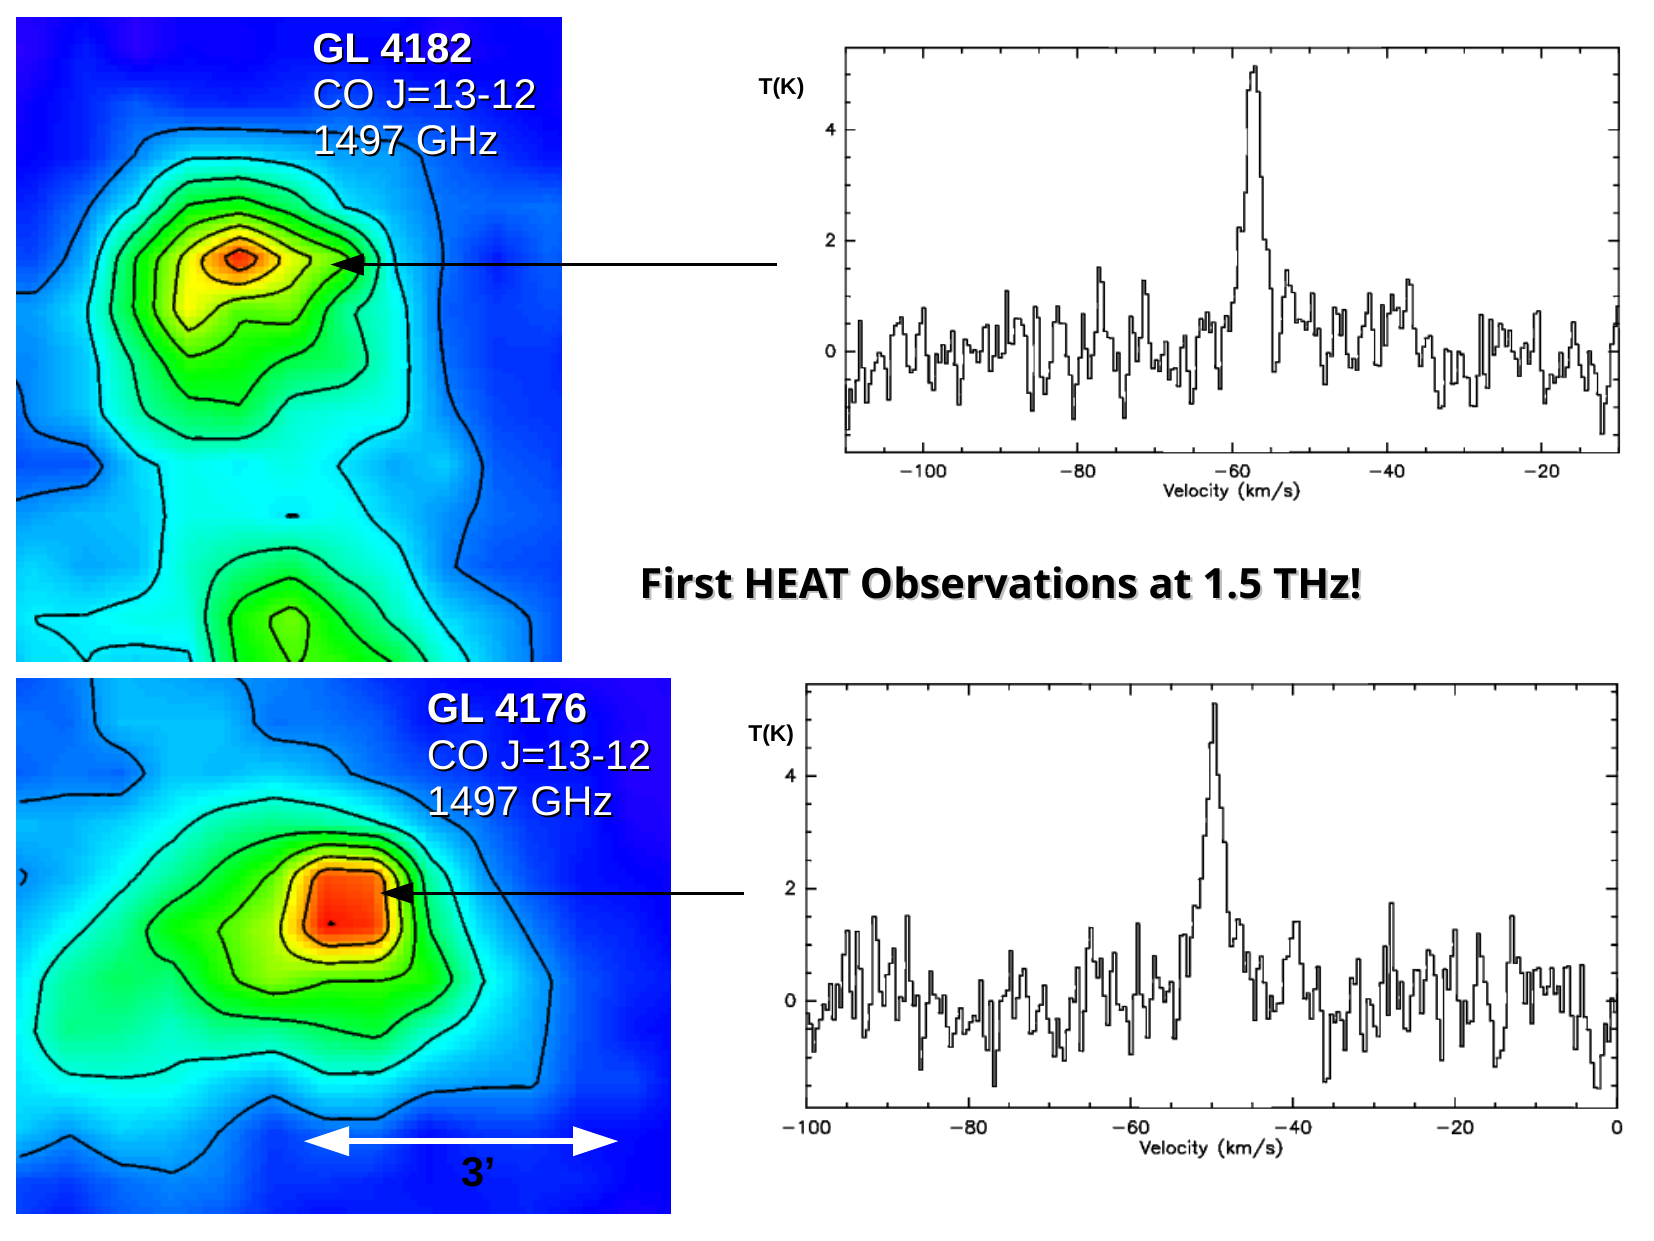

GL 4182
CO J=13-12
1497 GHz
T(K)
First HEAT Observations at 1.5 THz!
GL 4176
CO J=13-12
1497 GHz
T(K)
3’